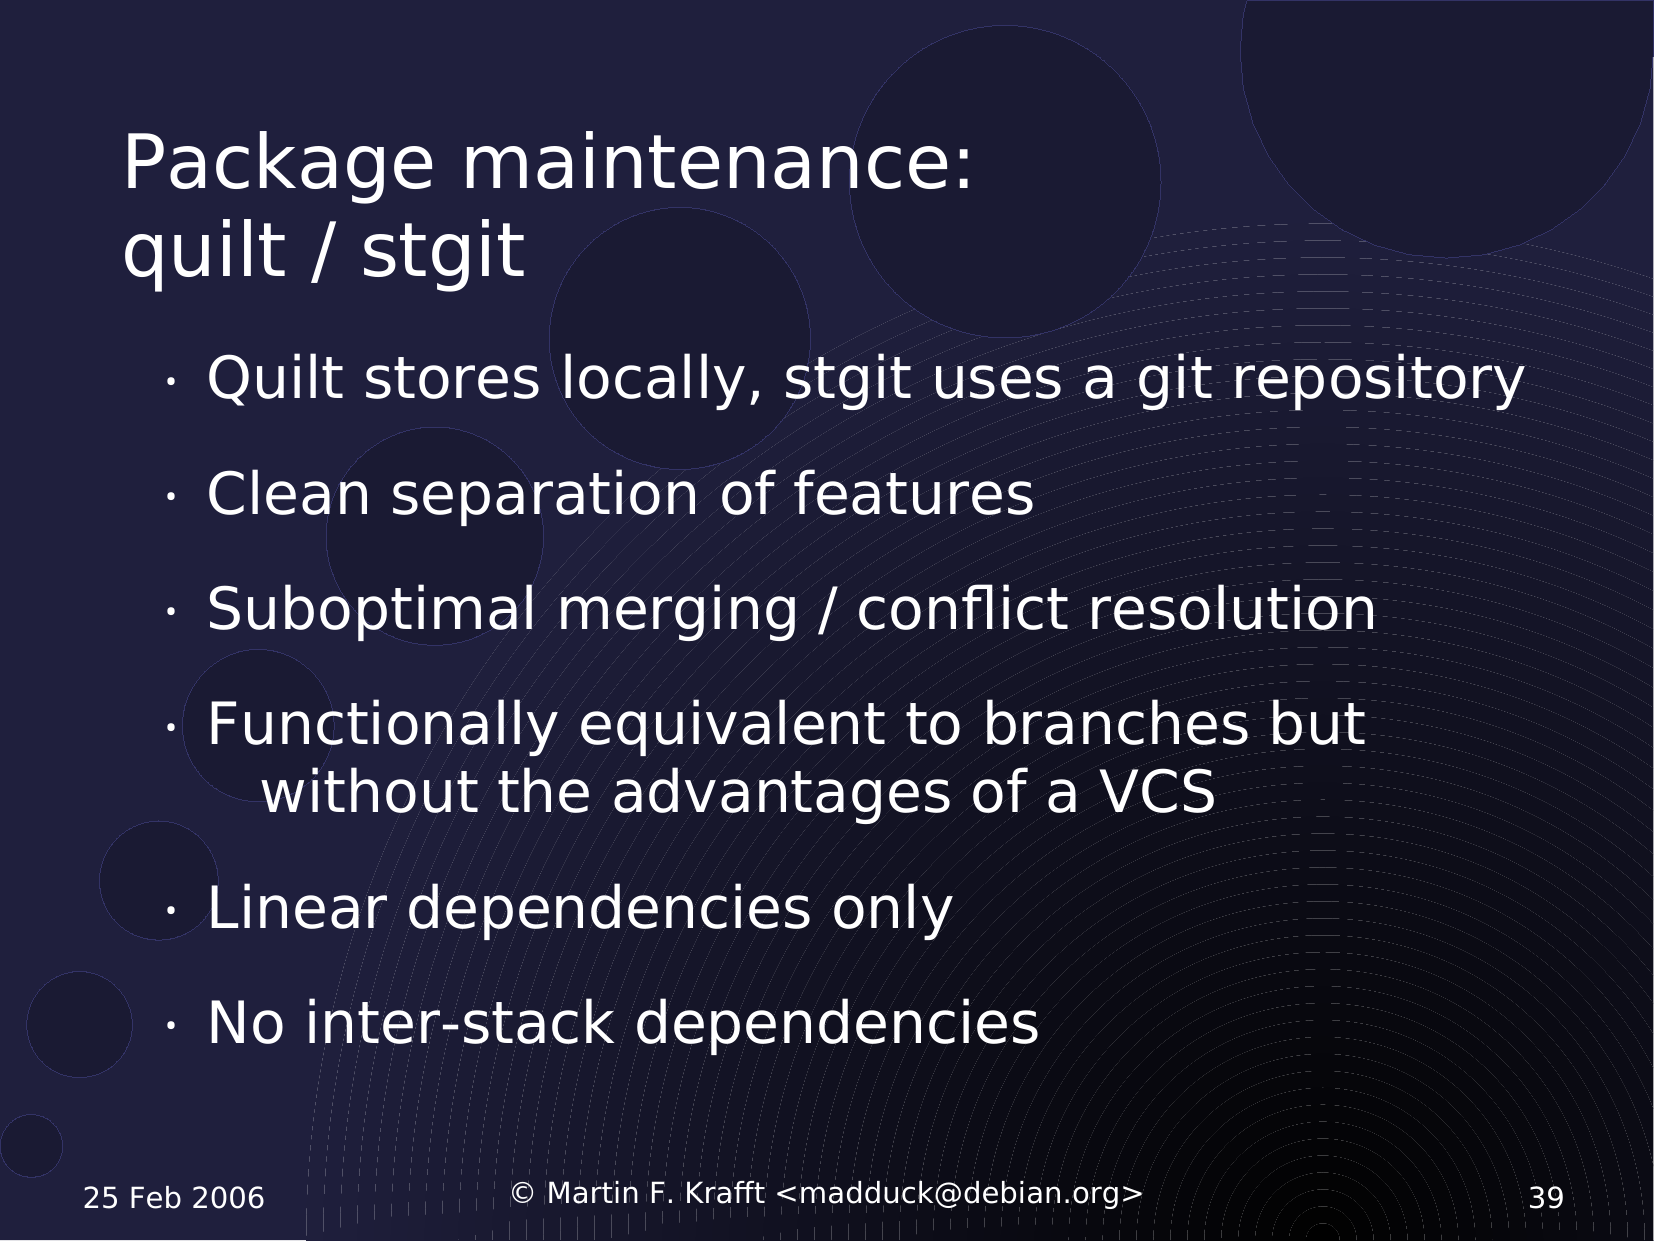

# Package maintenance: quilt / stgit
Quilt stores locally, stgit uses a git repository
Clean separation of features
Suboptimal merging / conflict resolution
Functionally equivalent to branches but without the advantages of a VCS
Linear dependencies only
No inter-stack dependencies
© Martin F. Krafft <madduck@debian.org>
25 Feb 2006
39